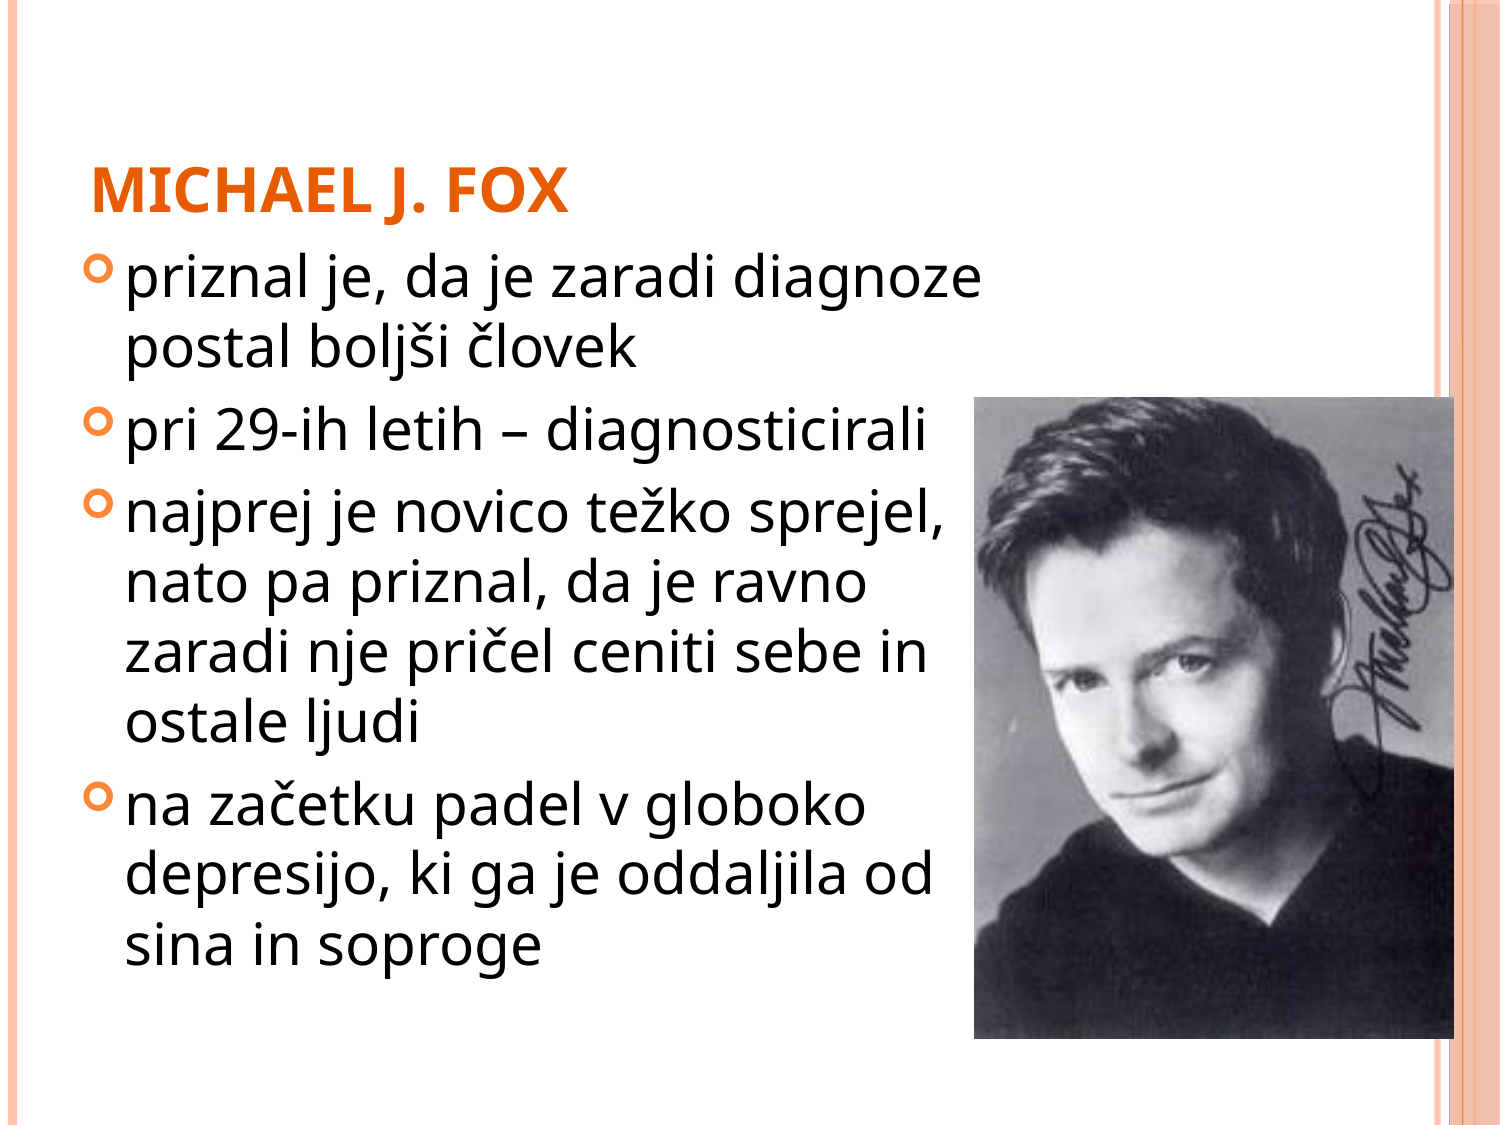

# Michael J. Fox
priznal je, da je zaradi diagnoze postal boljši človek
pri 29-ih letih – diagnosticirali
najprej je novico težko sprejel, nato pa priznal, da je ravno zaradi nje pričel ceniti sebe in ostale ljudi
na začetku padel v globoko depresijo, ki ga je oddaljila od sina in soproge